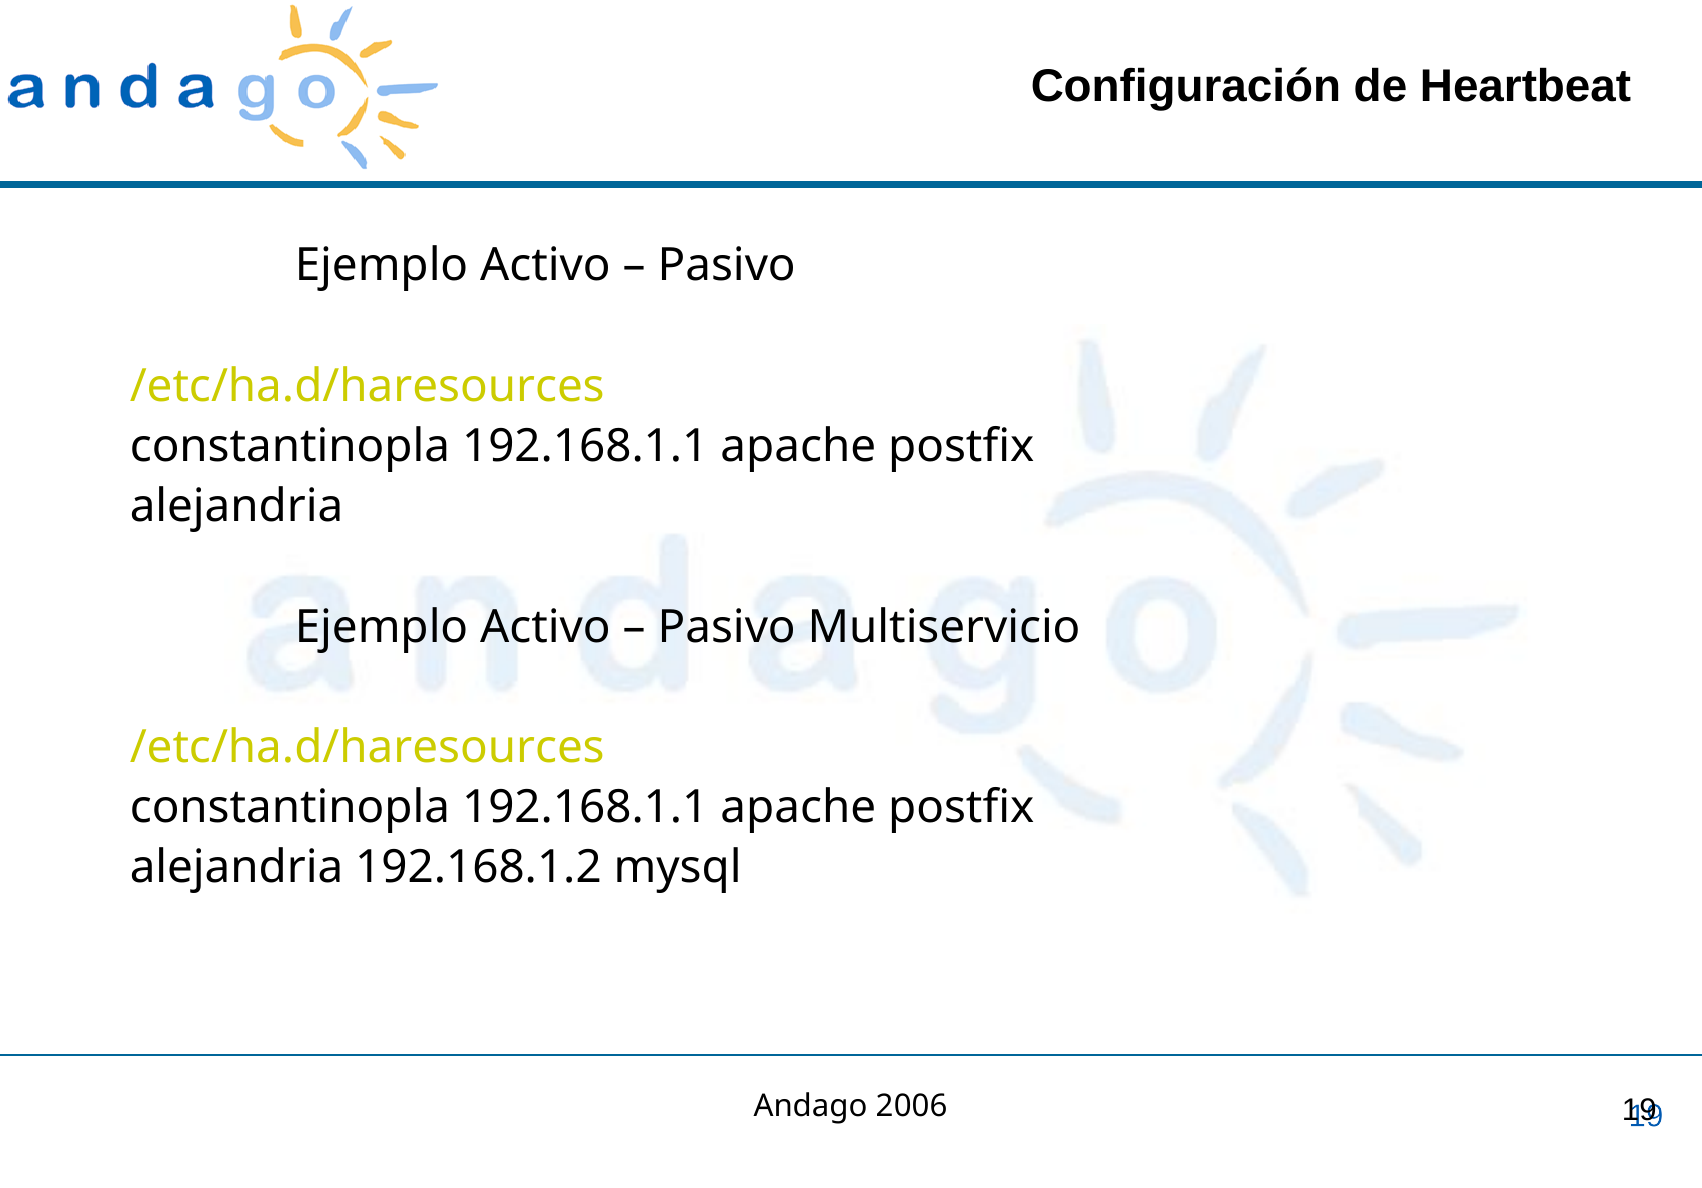

# Configuración de Heartbeat
	Ejemplo Activo – Pasivo
/etc/ha.d/haresources
constantinopla 192.168.1.1 apache postfix
alejandria
	Ejemplo Activo – Pasivo Multiservicio
/etc/ha.d/haresources
constantinopla 192.168.1.1 apache postfix
alejandria 192.168.1.2 mysql